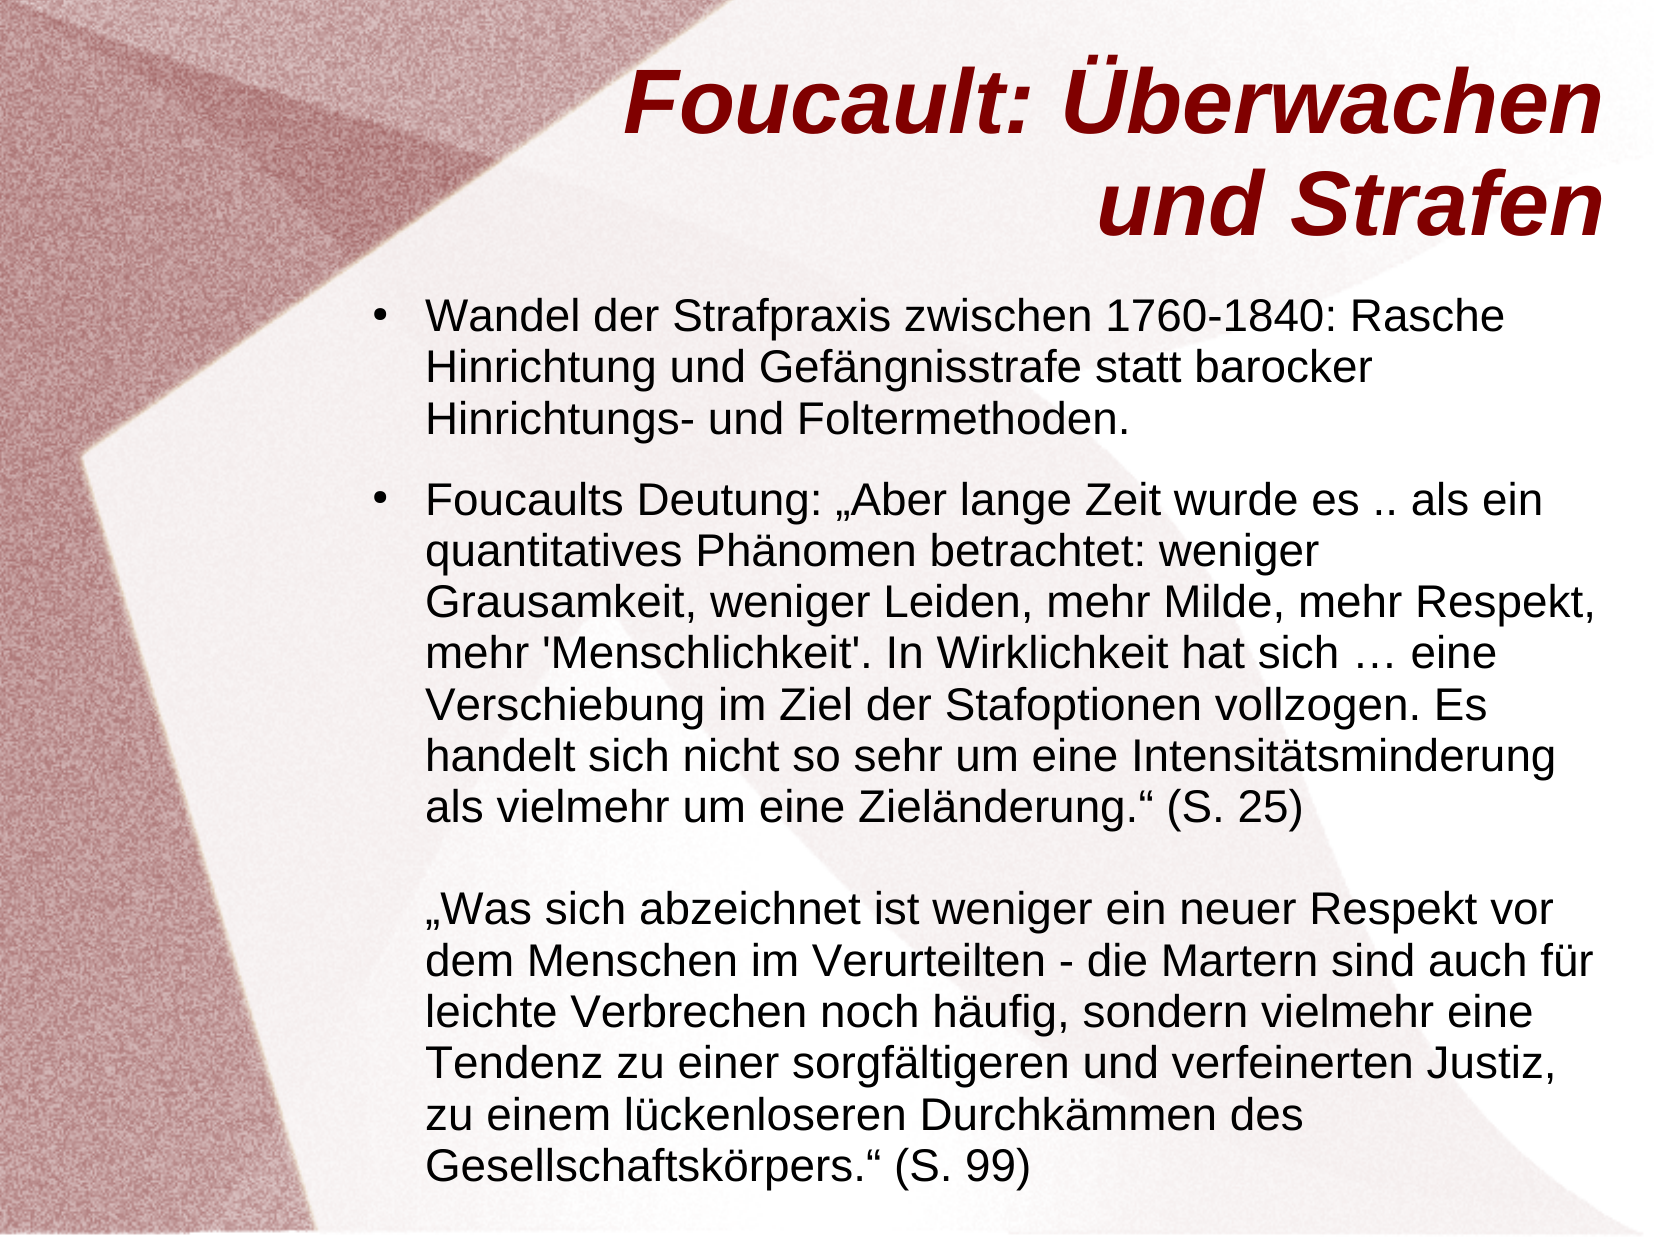

# Foucault: Überwachen und Strafen
Wandel der Strafpraxis zwischen 1760-1840: Rasche Hinrichtung und Gefängnisstrafe statt barocker Hinrichtungs- und Foltermethoden.
Foucaults Deutung: „Aber lange Zeit wurde es .. als ein quantitatives Phänomen betrachtet: weniger Grausamkeit, weniger Leiden, mehr Milde, mehr Respekt, mehr 'Menschlichkeit'. In Wirklichkeit hat sich … eine Verschiebung im Ziel der Stafoptionen vollzogen. Es handelt sich nicht so sehr um eine Intensitätsminderung als vielmehr um eine Zieländerung.“ (S. 25)
„Was sich abzeichnet ist weniger ein neuer Respekt vor dem Menschen im Verurteilten - die Martern sind auch für leichte Verbrechen noch häufig, sondern vielmehr eine Tendenz zu einer sorgfältigeren und verfeinerten Justiz, zu einem lückenloseren Durchkämmen des Gesellschaftskörpers.“ (S. 99)